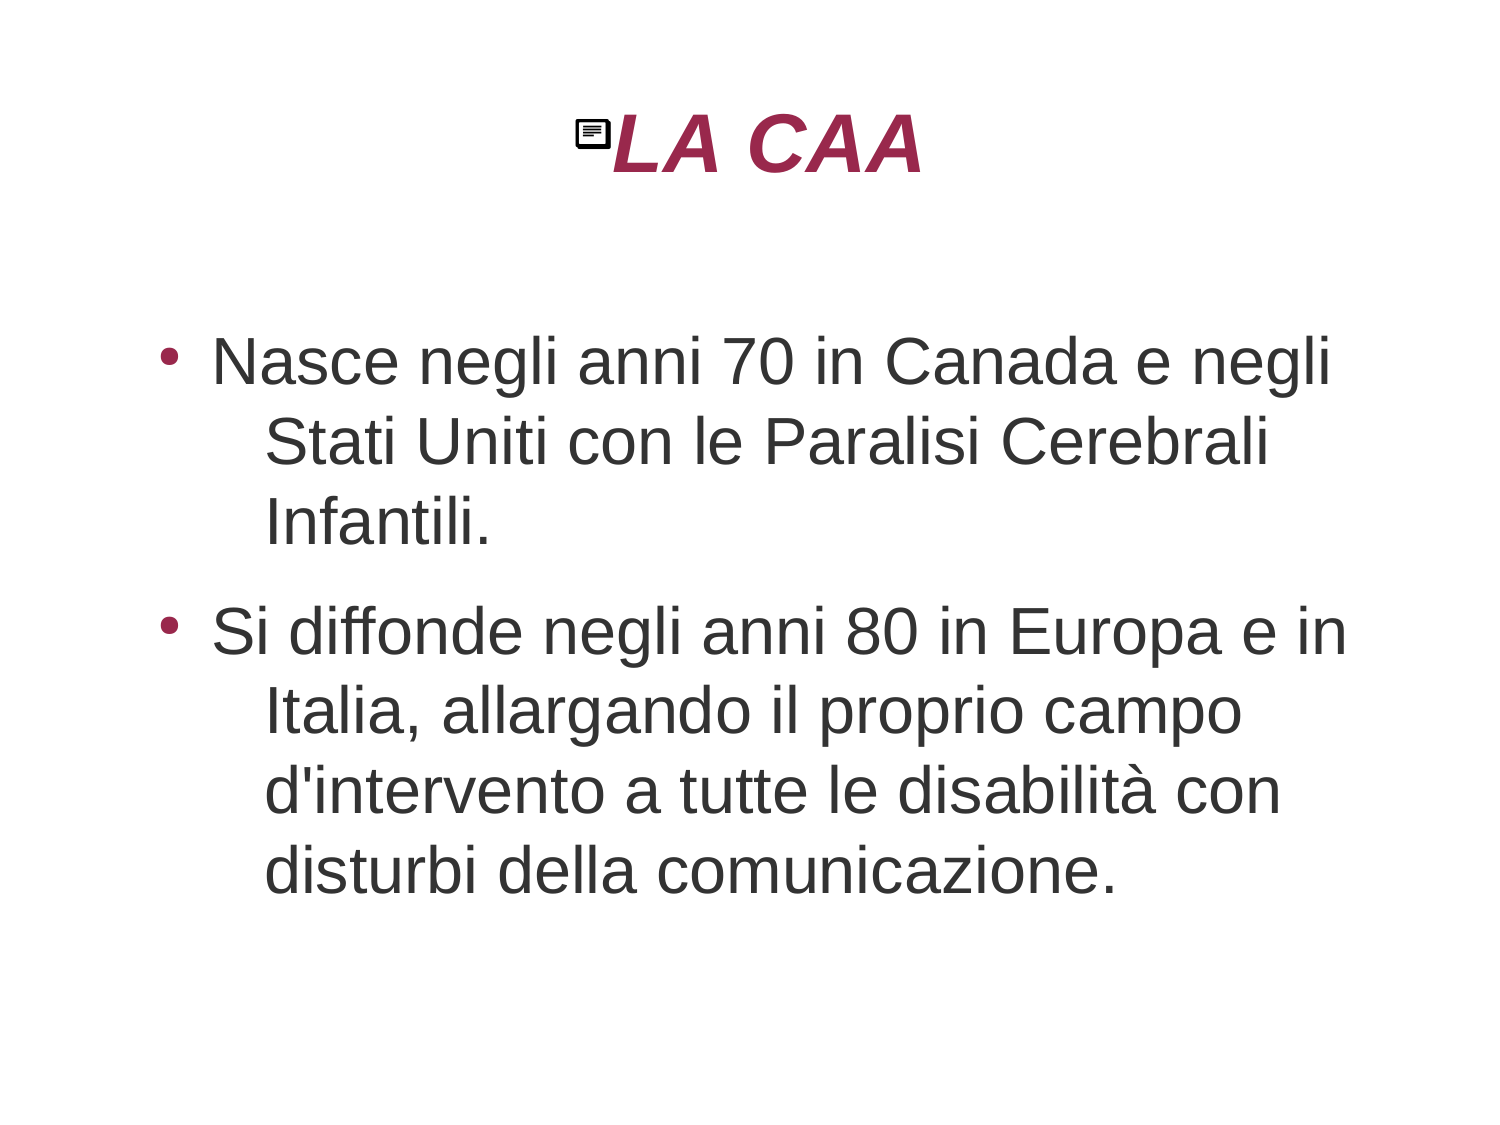

# LA CAA
Nasce negli anni 70 in Canada e negli Stati Uniti con le Paralisi Cerebrali Infantili.
Si diffonde negli anni 80 in Europa e in Italia, allargando il proprio campo d'intervento a tutte le disabilità con disturbi della comunicazione.